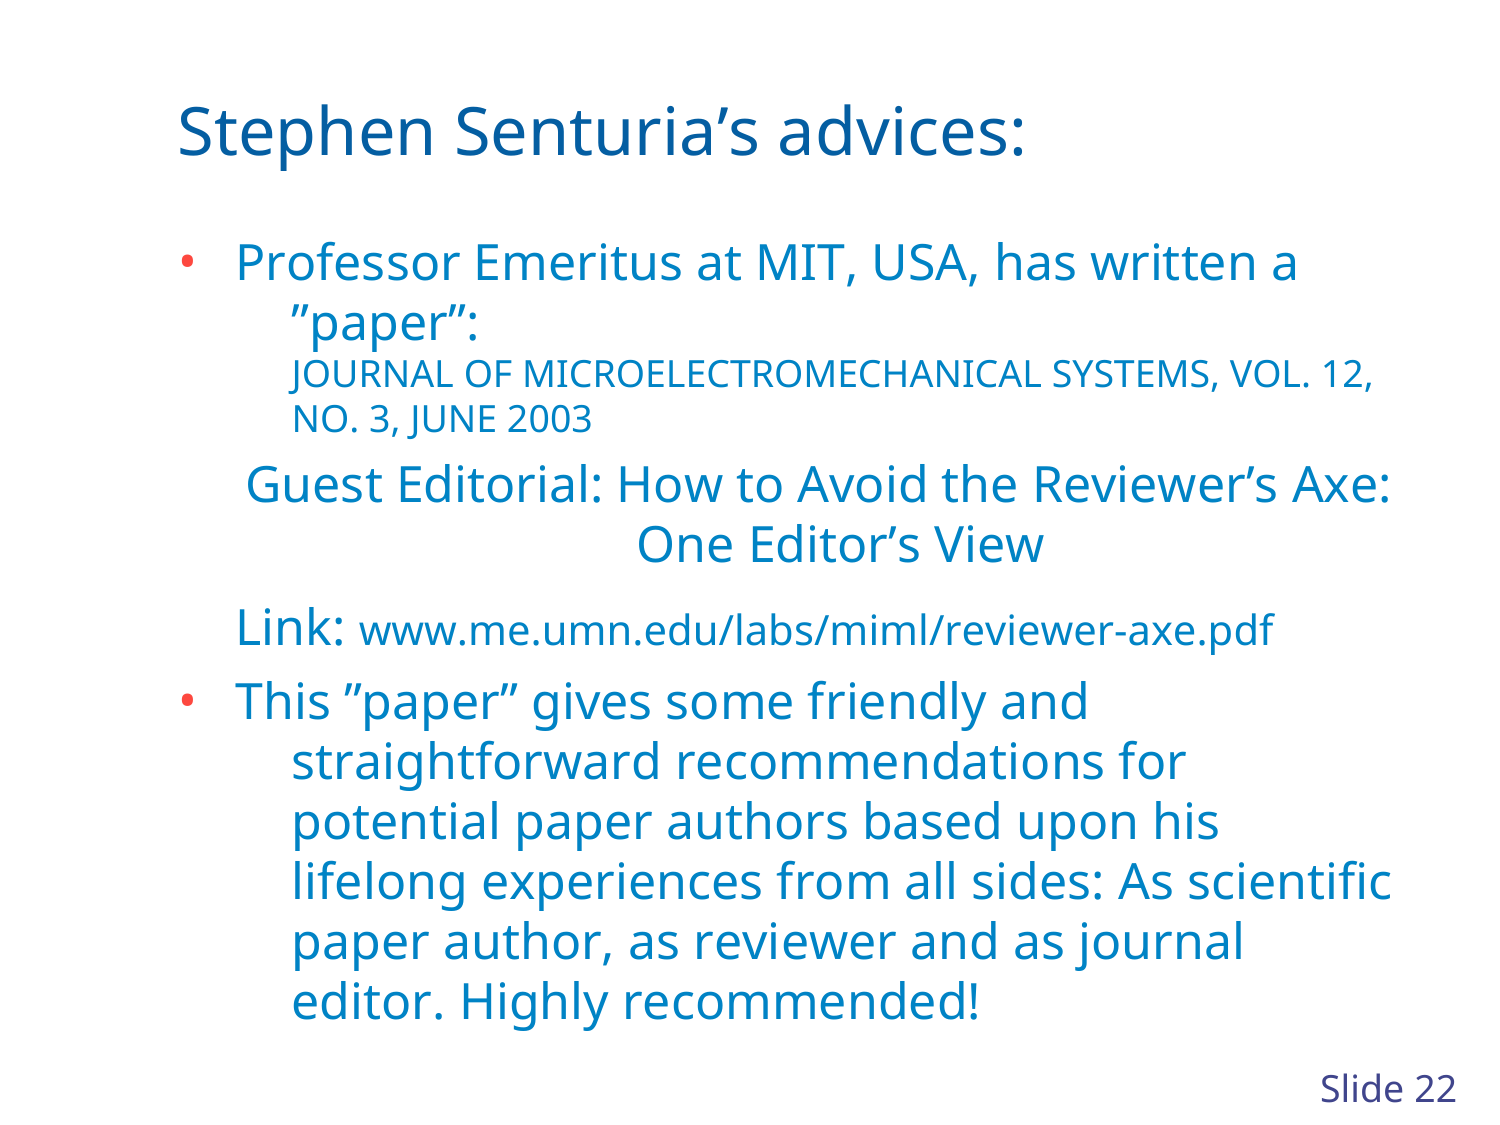

# Stephen Senturia’s advices:
Professor Emeritus at MIT, USA, has written a ”paper”:
JOURNAL OF MICROELECTROMECHANICAL SYSTEMS, VOL. 12, NO. 3, JUNE 2003
Guest Editorial: How to Avoid the Reviewer’s Axe: One Editor’s View
Link: www.me.umn.edu/labs/miml/reviewer-axe.pdf
This ”paper” gives some friendly and straightforward recommendations for potential paper authors based upon his lifelong experiences from all sides: As scientific paper author, as reviewer and as journal editor. Highly recommended!